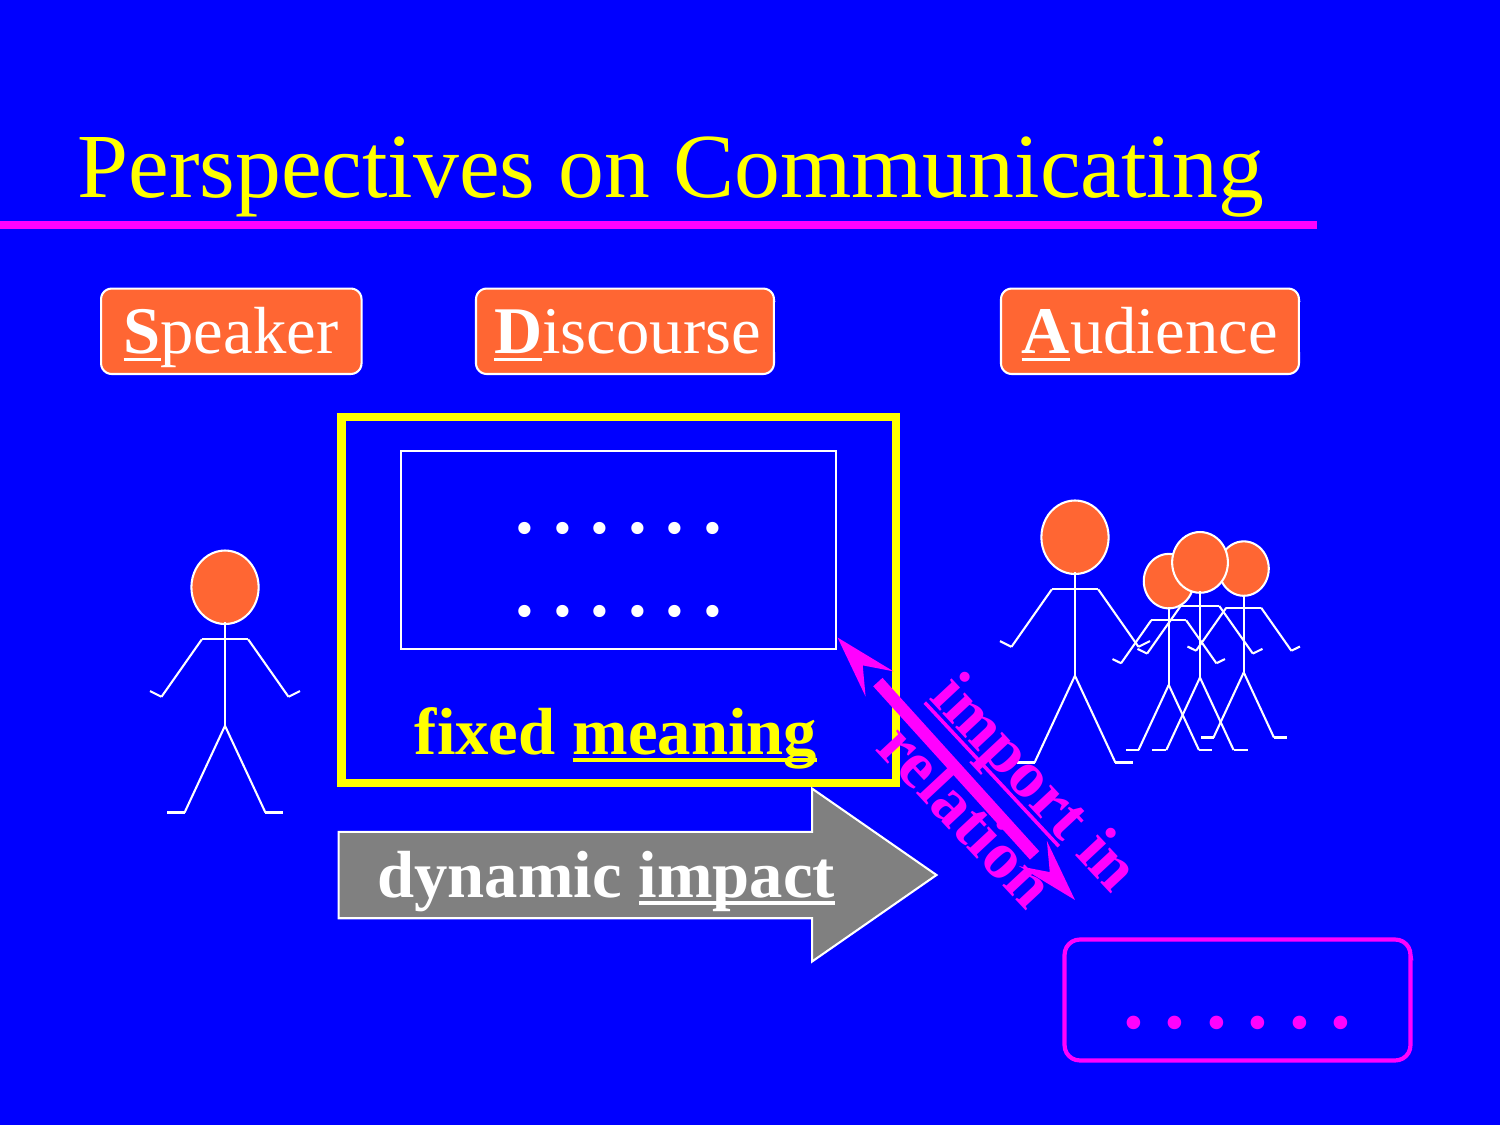

# Perspectives on Communicating
Speaker
Discourse
Audience
fixed meaning
. . . . . .
. . . . . .
import in relation
. . . . . .
dynamic impact